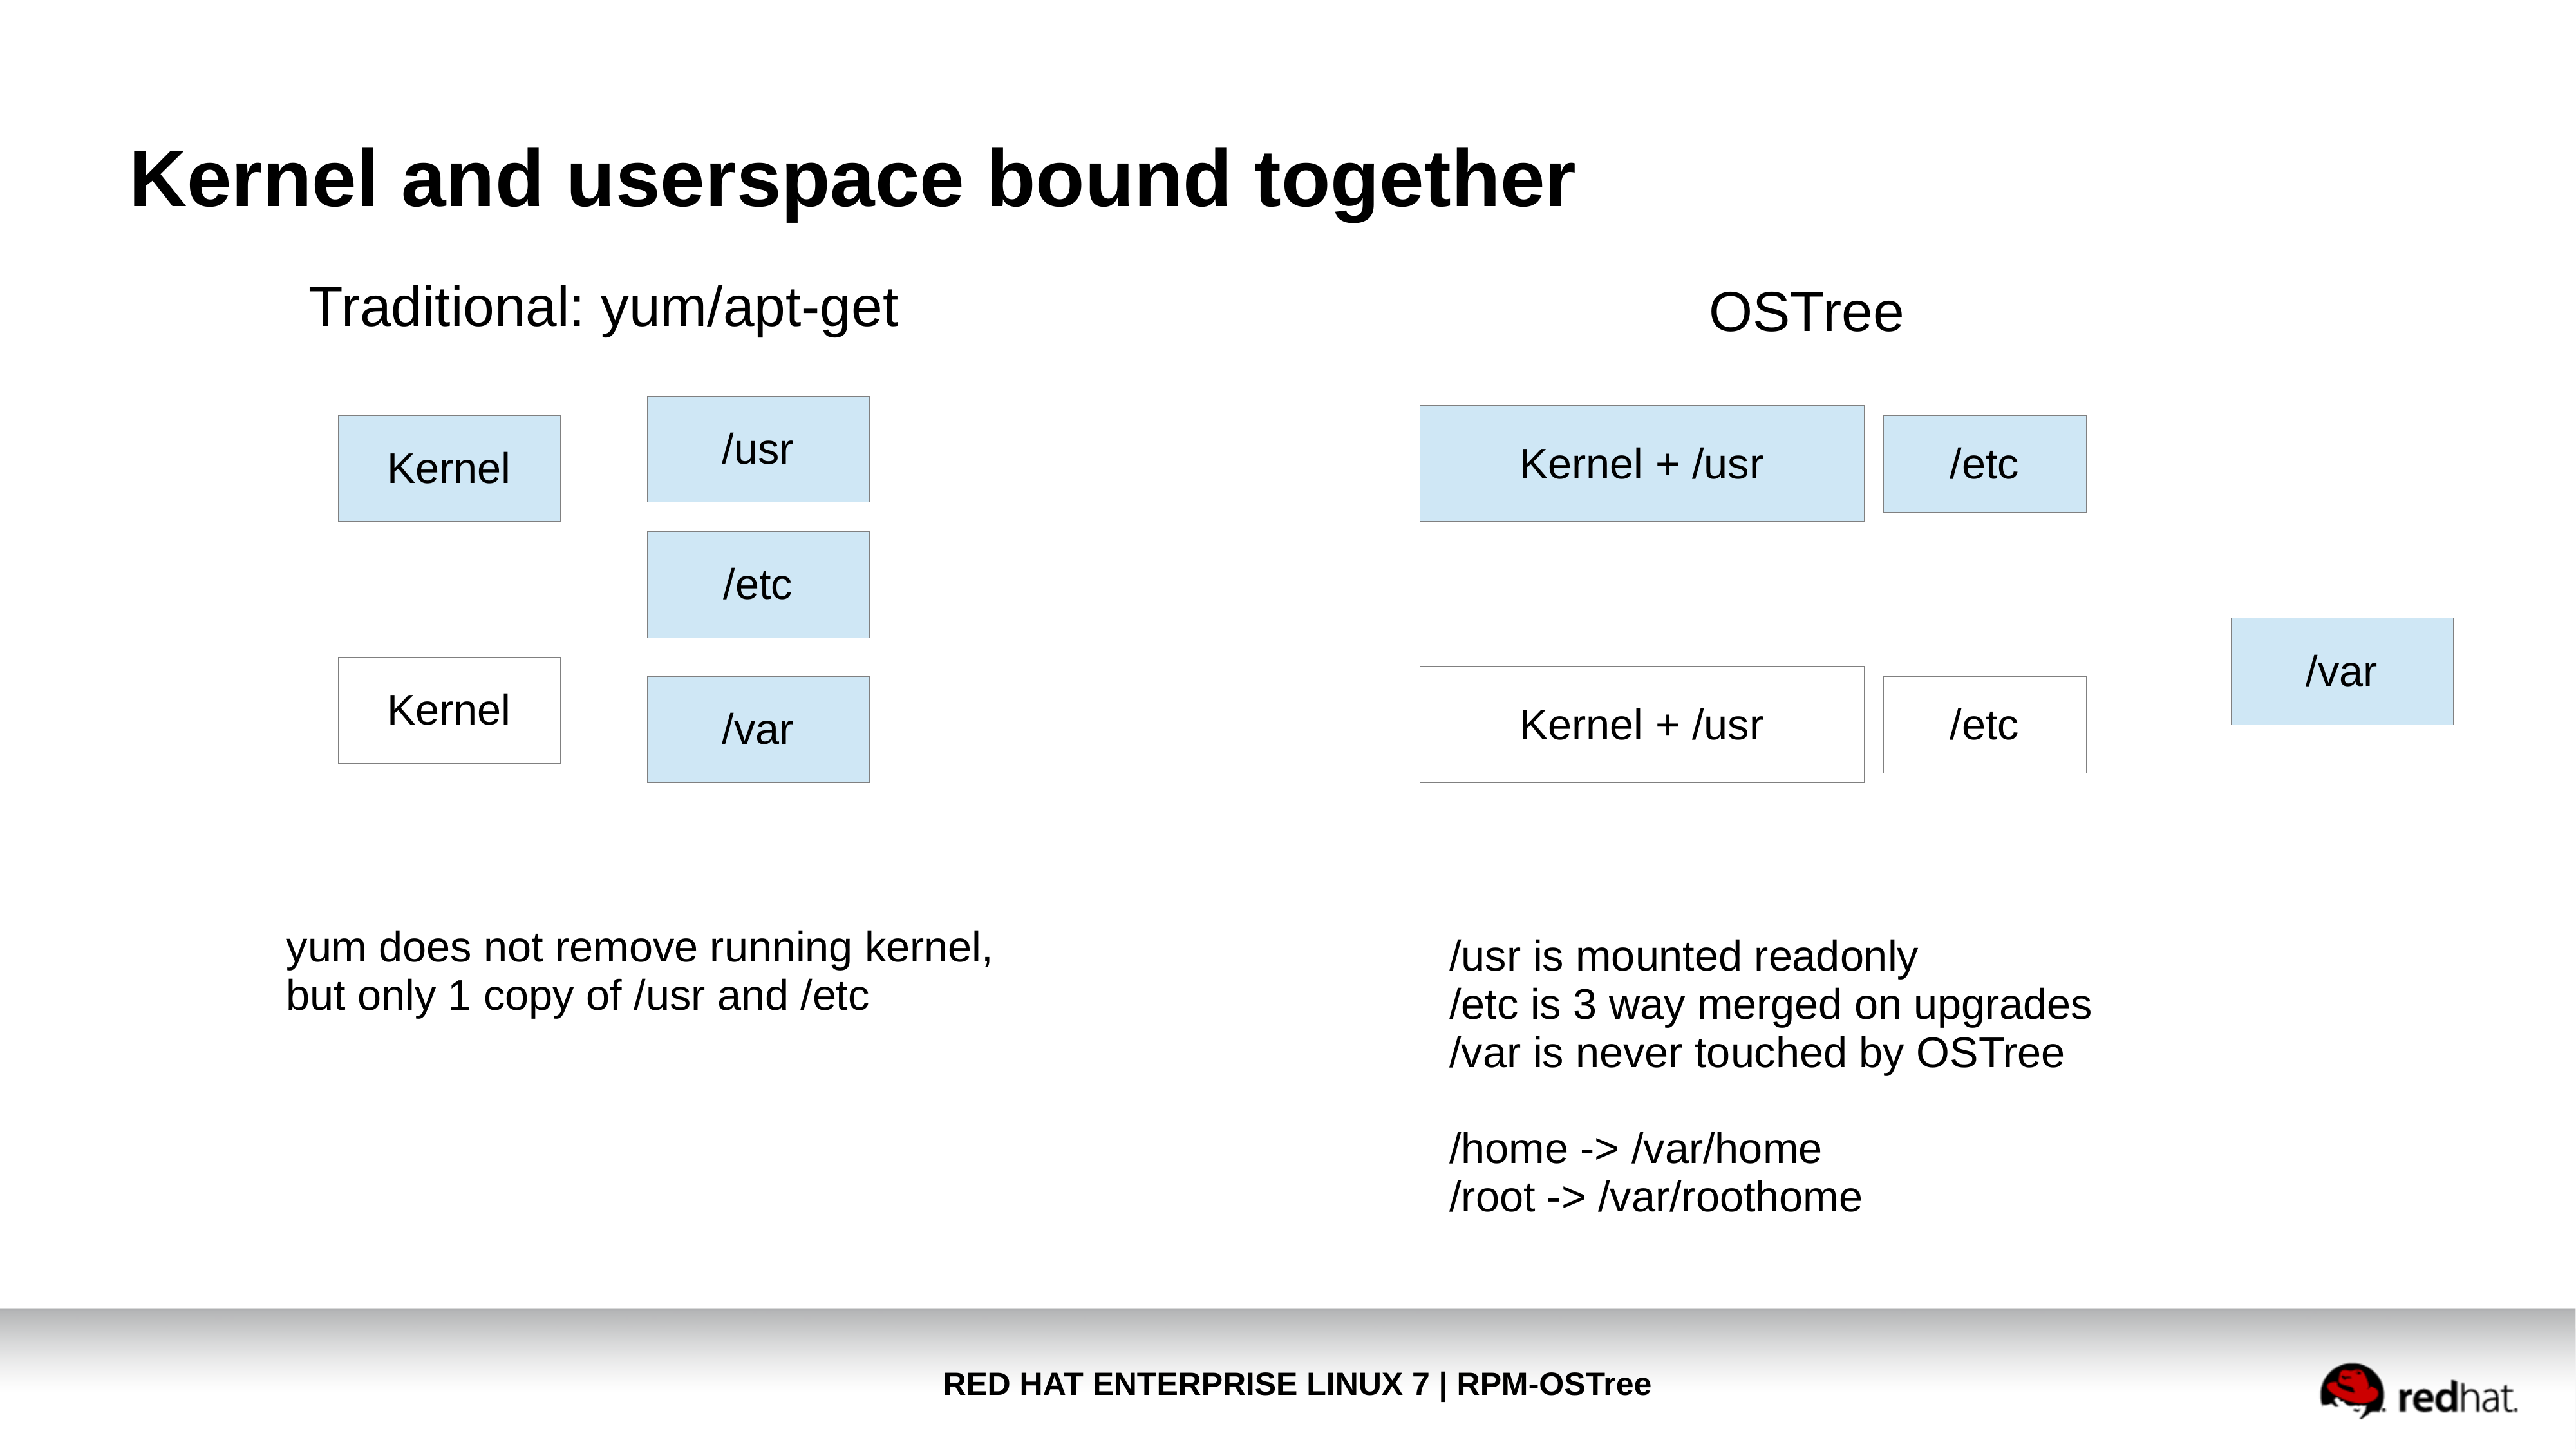

# Kernel and userspace bound together
Traditional: yum/apt-get
OSTree
/usr
Kernel + /usr
Kernel
/etc
/etc
/var
Kernel
Kernel + /usr
/var
/etc
yum does not remove running kernel,
but only 1 copy of /usr and /etc
/usr is mounted readonly
/etc is 3 way merged on upgrades
/var is never touched by OSTree
/home -> /var/home
/root -> /var/roothome
RED HAT ENTERPRISE LINUX 7 | RPM-OSTree